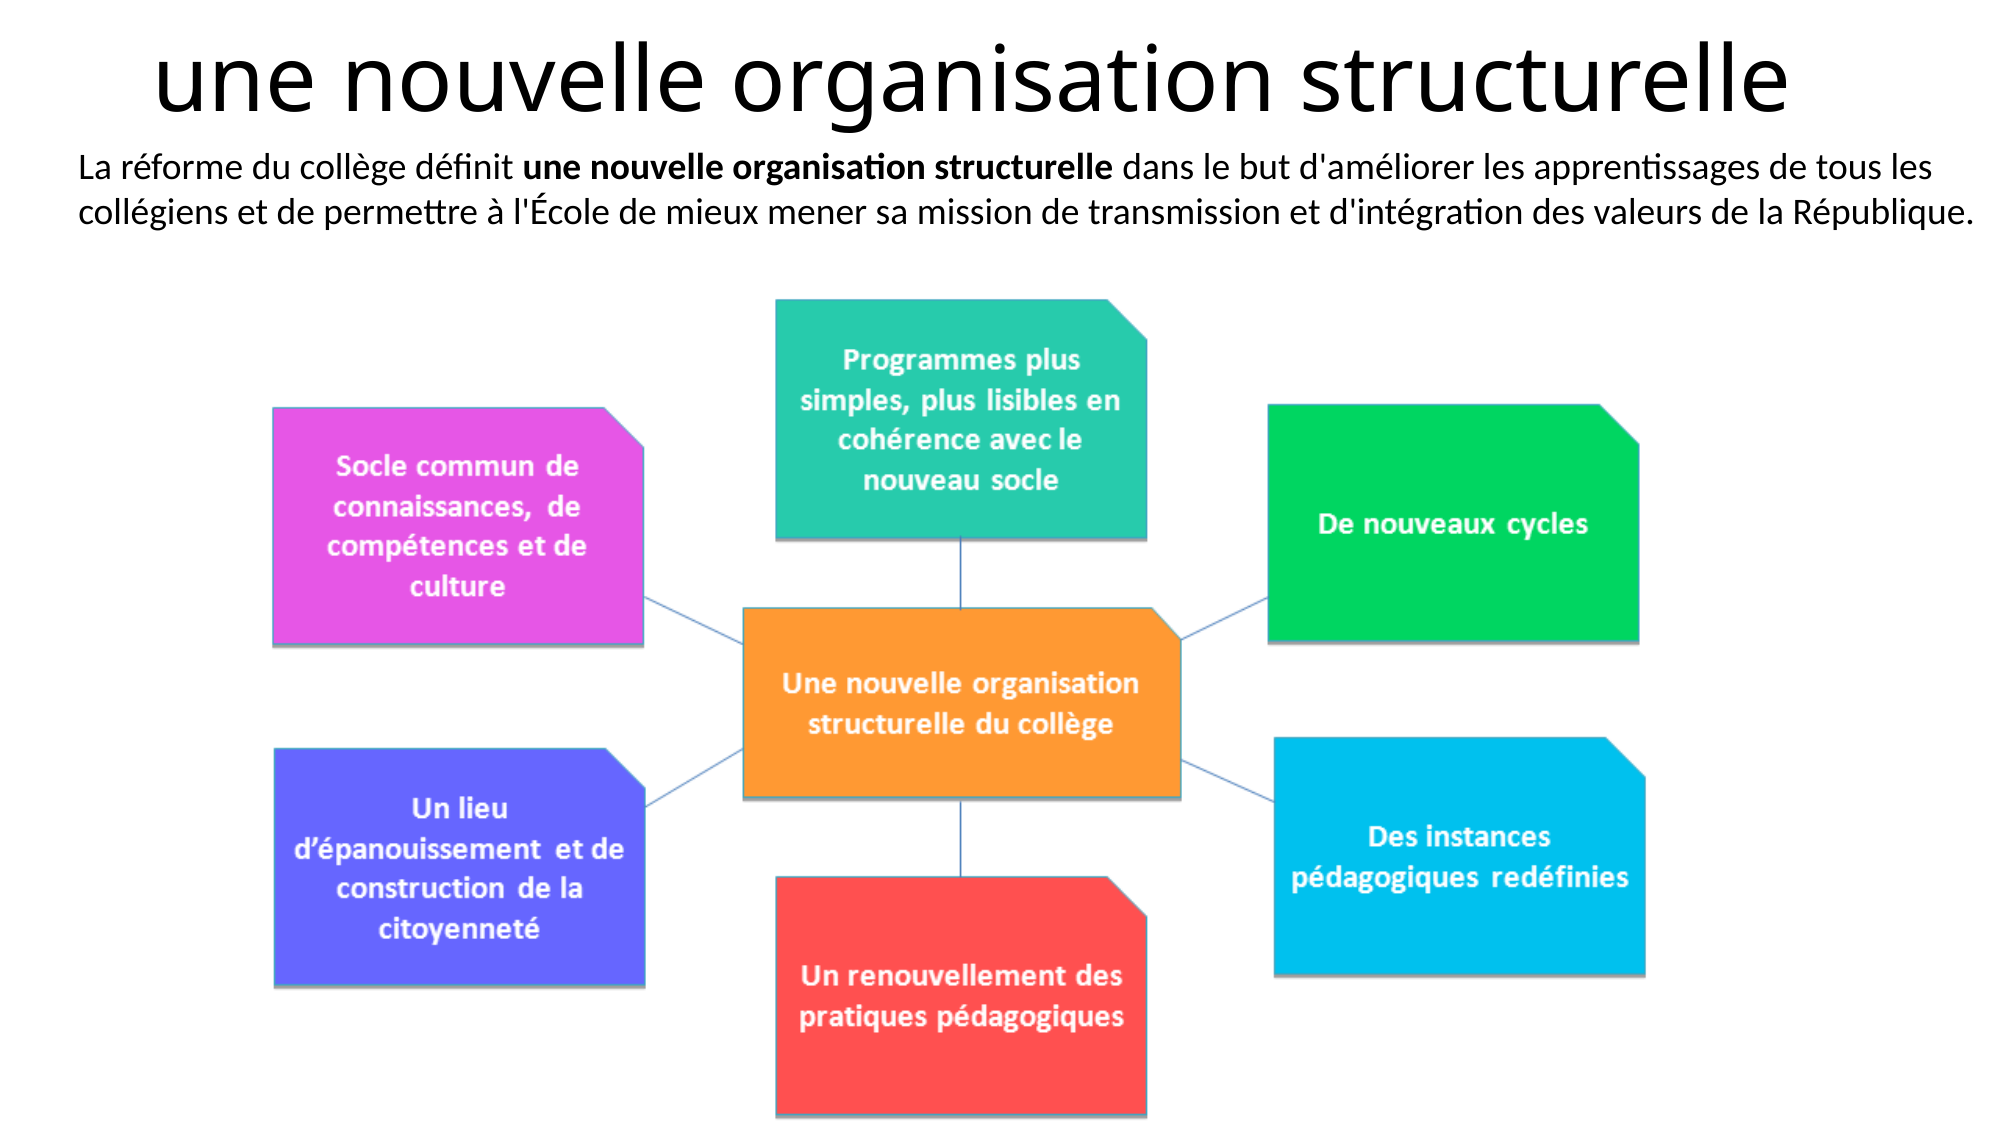

# une nouvelle organisation structurelle
La réforme du collège définit une nouvelle organisation structurelle dans le but d'améliorer les apprentissages de tous les collégiens et de permettre à l'École de mieux mener sa mission de transmission et d'intégration des valeurs de la République.